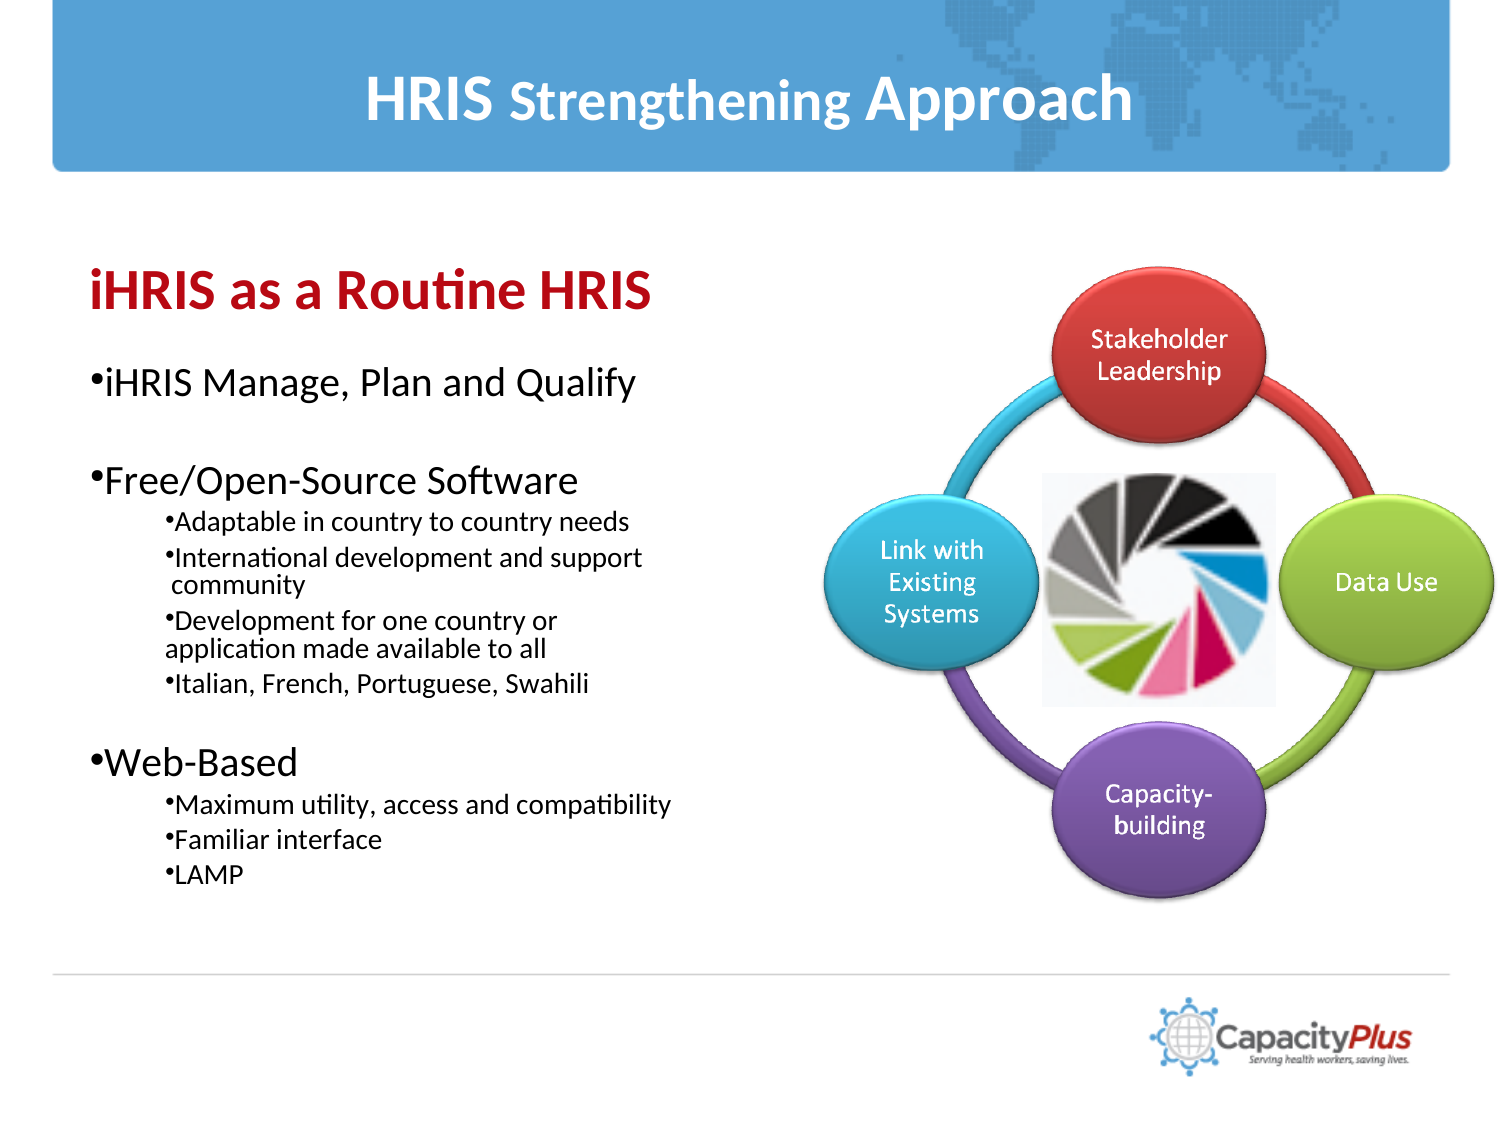

HRIS Strengthening Approach
iHRIS as a Routine HRIS
iHRIS Manage, Plan and Qualify
Free/Open-Source Software
Adaptable in country to country needs
International development and support
 community
Development for one country or
application made available to all
Italian, French, Portuguese, Swahili
Web-Based
Maximum utility, access and compatibility
Familiar interface
LAMP